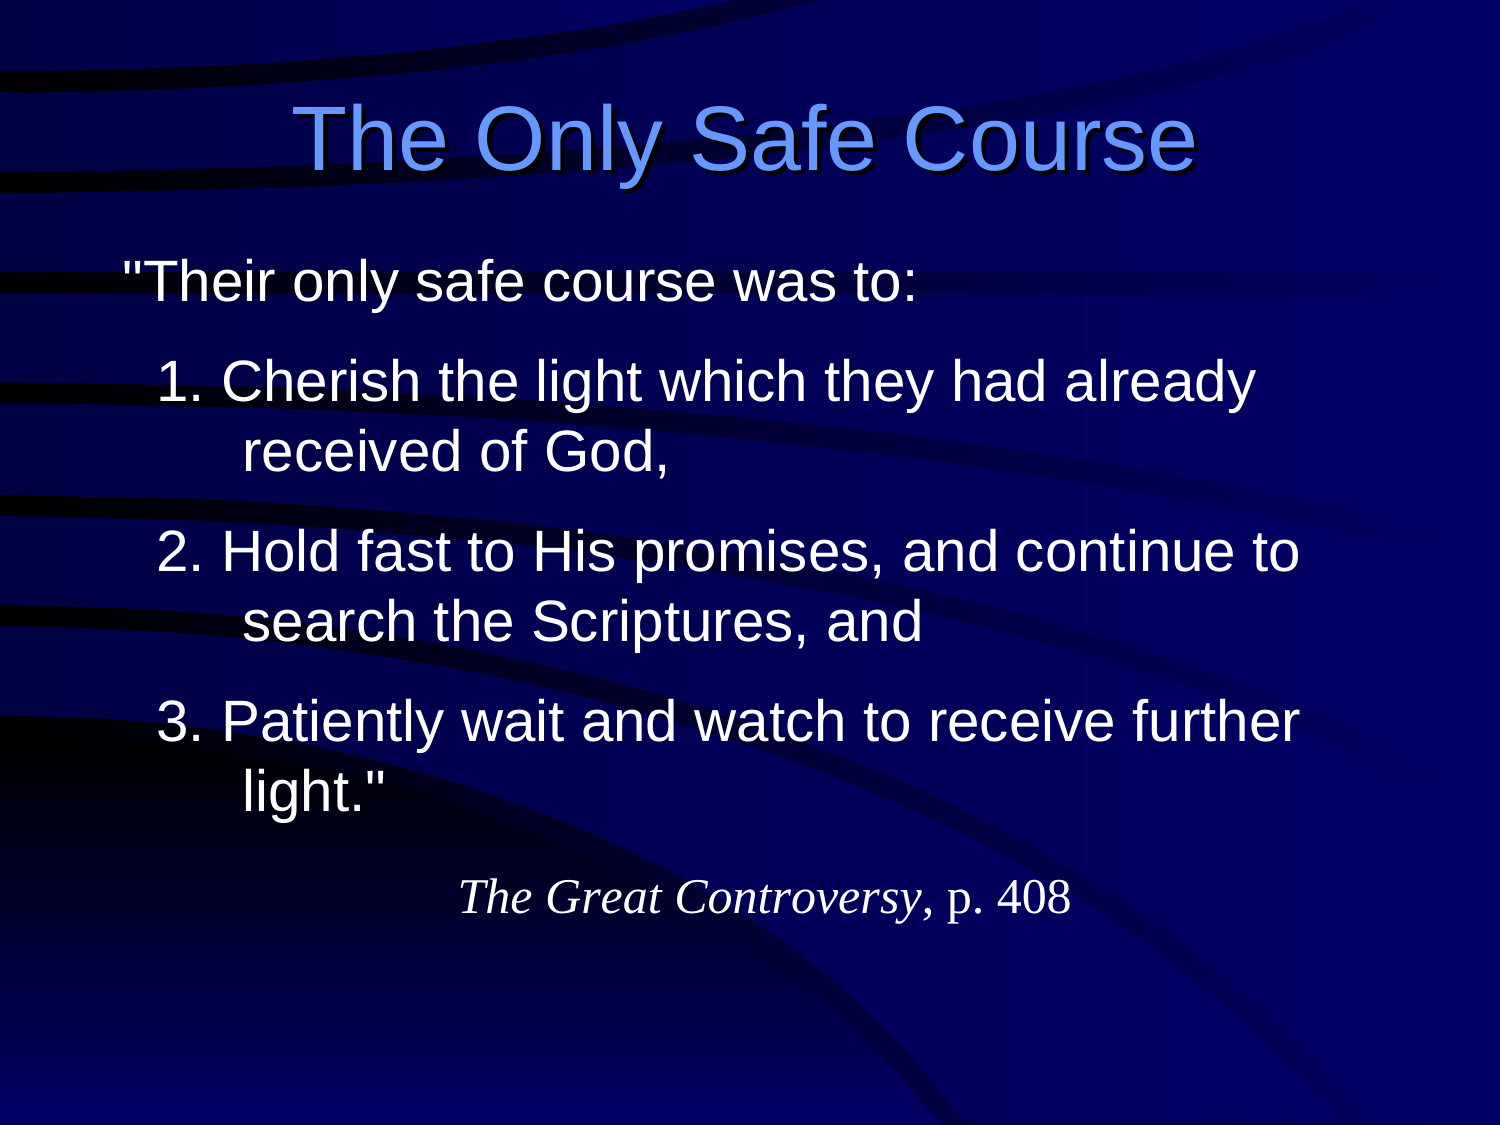

The Only Safe Course
"Their only safe course was to:
1. Cherish the light which they had already received of God,
2. Hold fast to His promises, and continue to search the Scriptures, and
3. Patiently wait and watch to receive further light."
The Great Controversy, p. 408